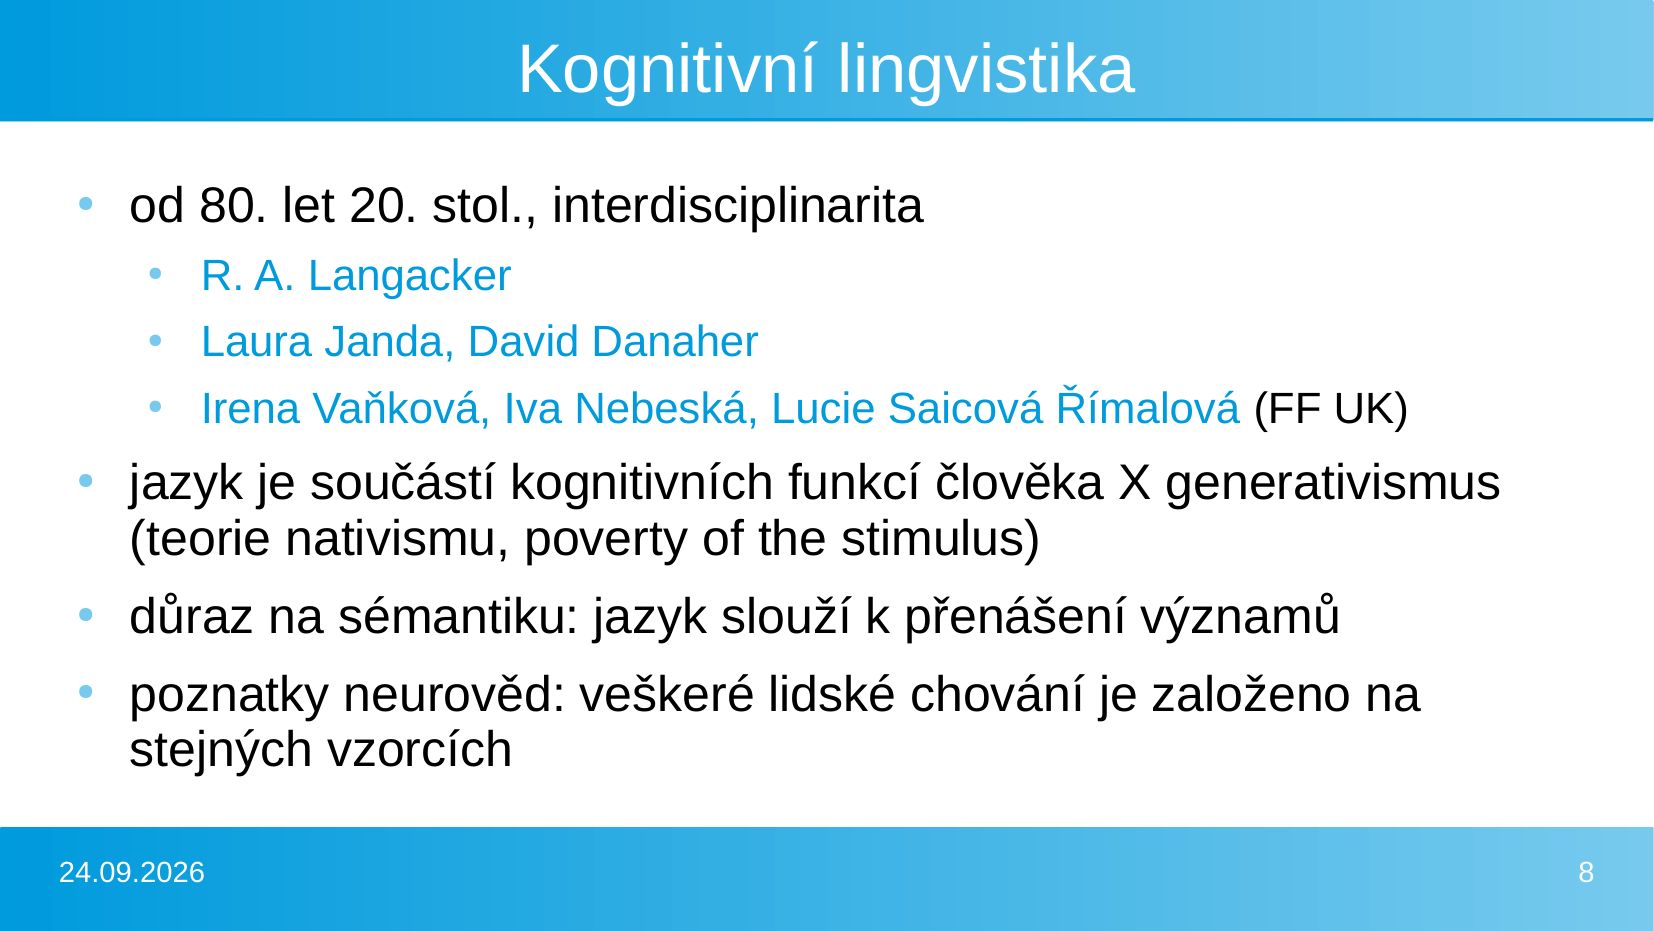

# Kognitivní lingvistika
od 80. let 20. stol., interdisciplinarita
R. A. Langacker
Laura Janda, David Danaher
Irena Vaňková, Iva Nebeská, Lucie Saicová Římalová (FF UK)
jazyk je součástí kognitivních funkcí člověka X generativismus (teorie nativismu, poverty of the stimulus)
důraz na sémantiku: jazyk slouží k přenášení významů
poznatky neurověd: veškeré lidské chování je založeno na stejných vzorcích
8